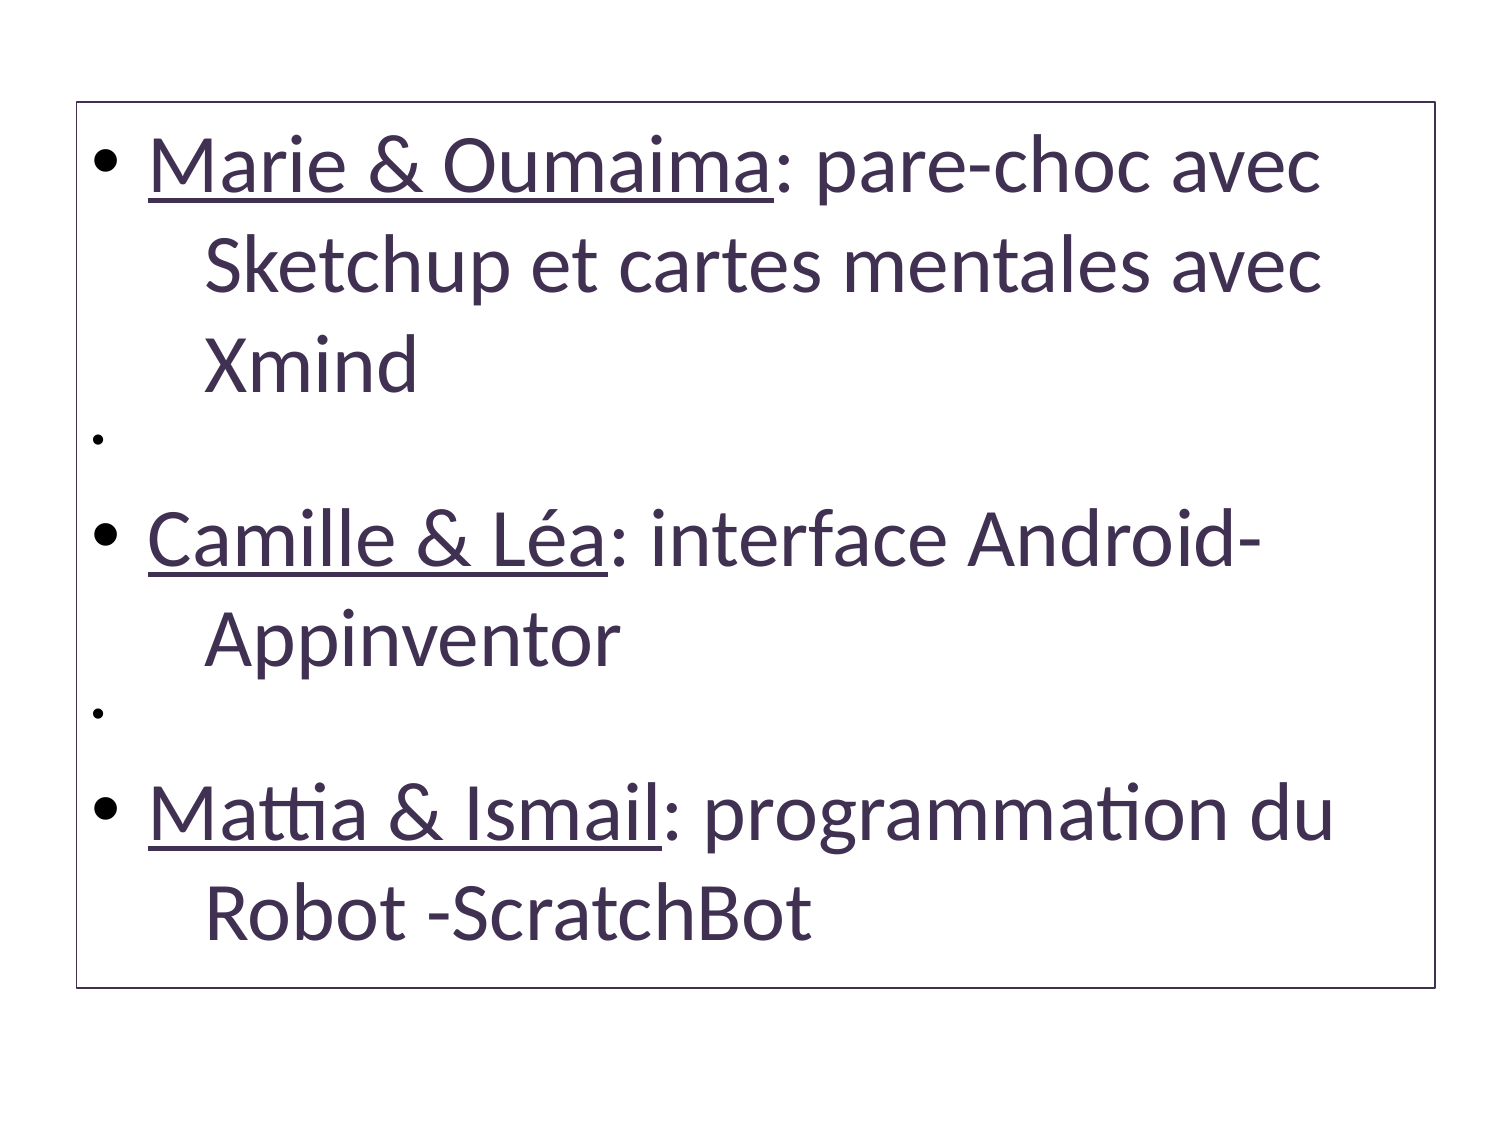

# Marie & Oumaima: pare-choc avec Sketchup et cartes mentales avec Xmind
Camille & Léa: interface Android-Appinventor
Mattia & Ismail: programmation du Robot -ScratchBot